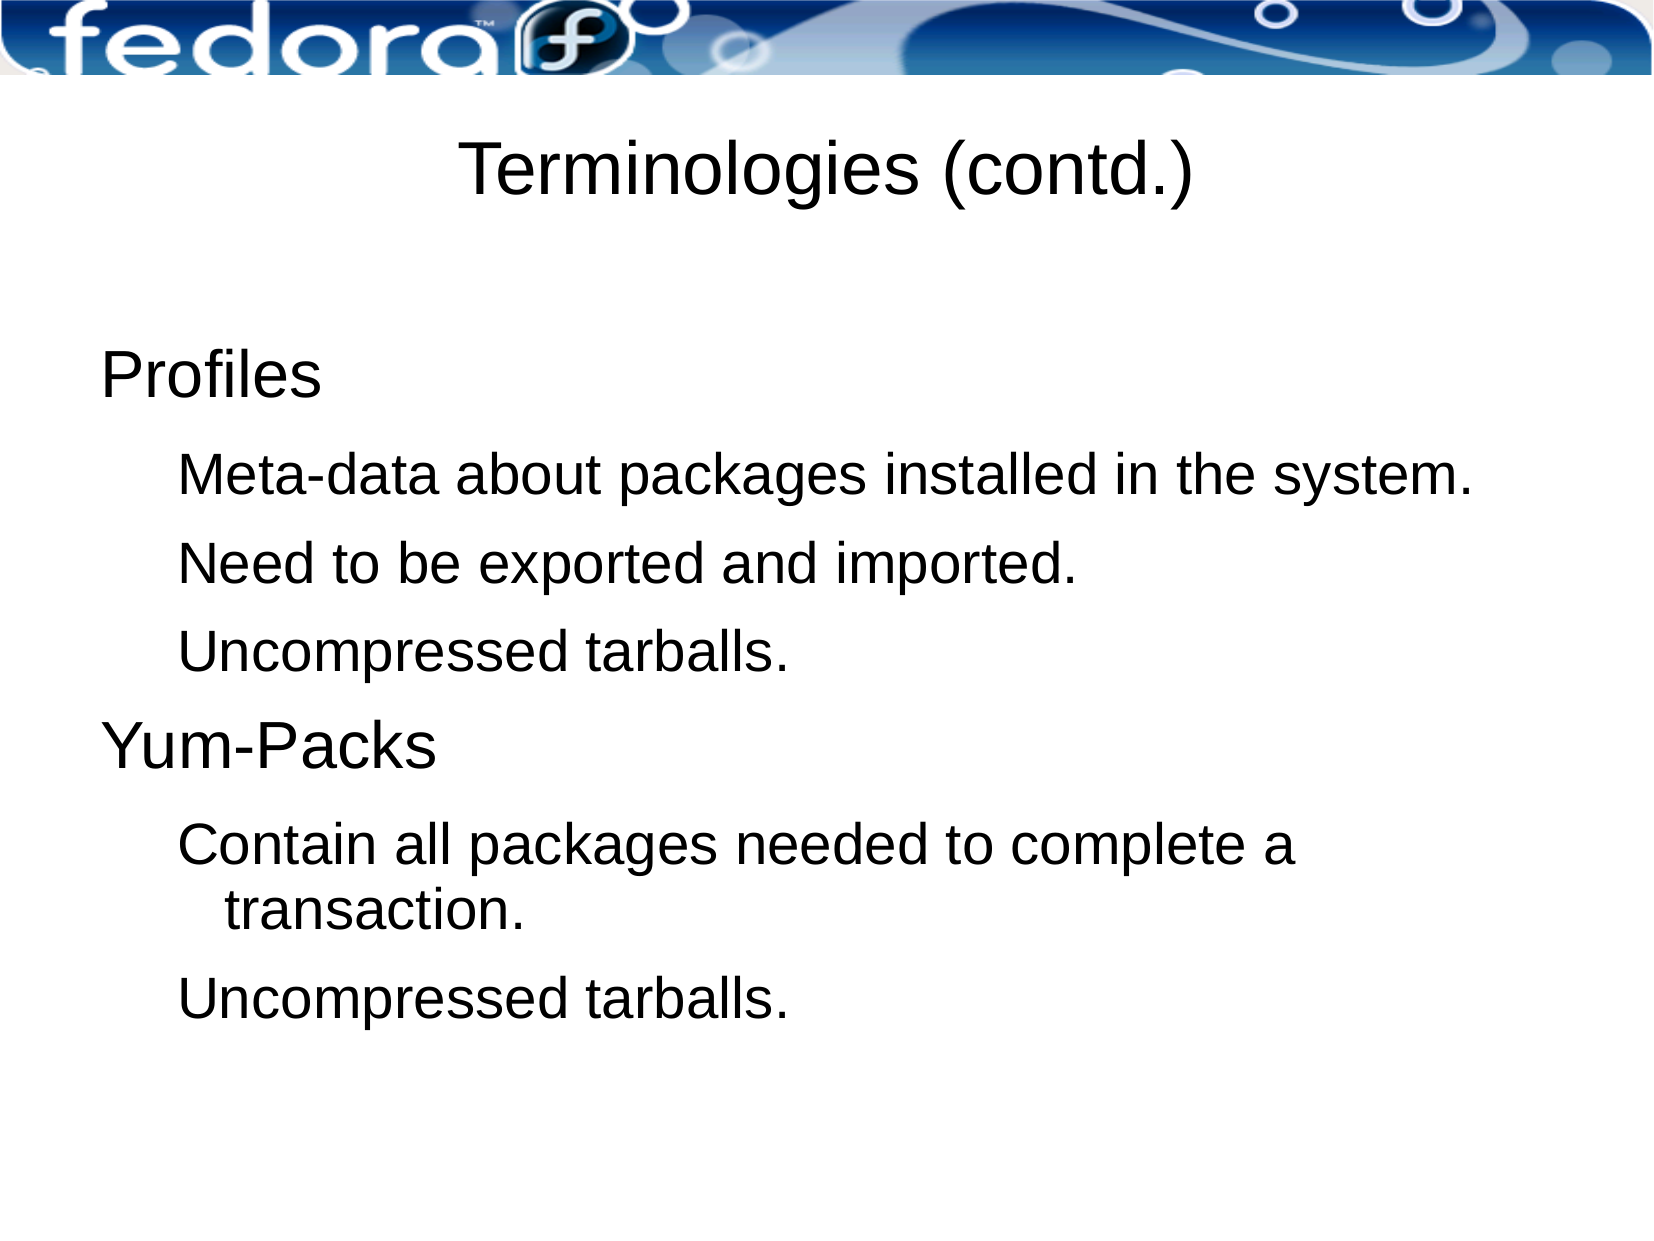

# Terminologies (contd.)
Profiles
Meta-data about packages installed in the system.
Need to be exported and imported.
Uncompressed tarballs.
Yum-Packs
Contain all packages needed to complete a transaction.
Uncompressed tarballs.